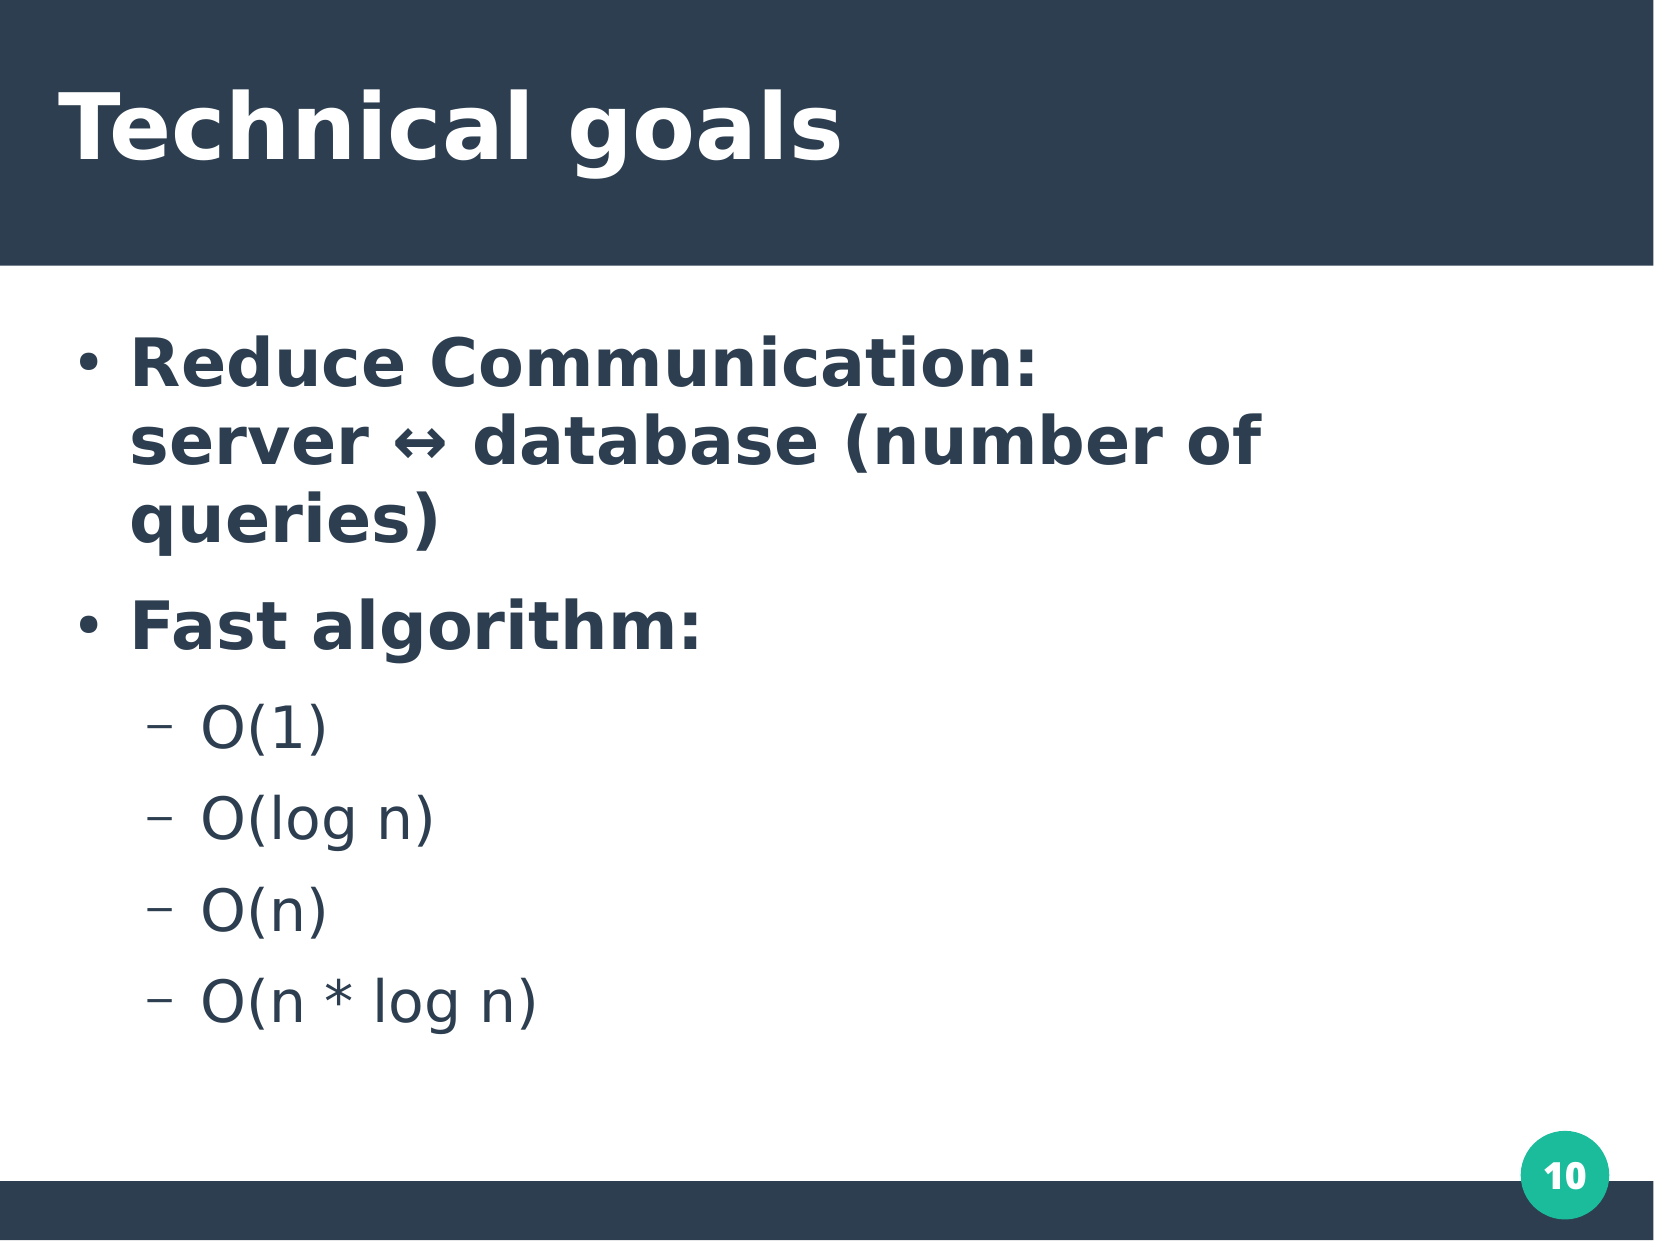

# Technical goals
Reduce Communication:
server ↔ database (number of queries)
Fast algorithm:
O(1)
O(log n)
O(n)
O(n * log n)
10